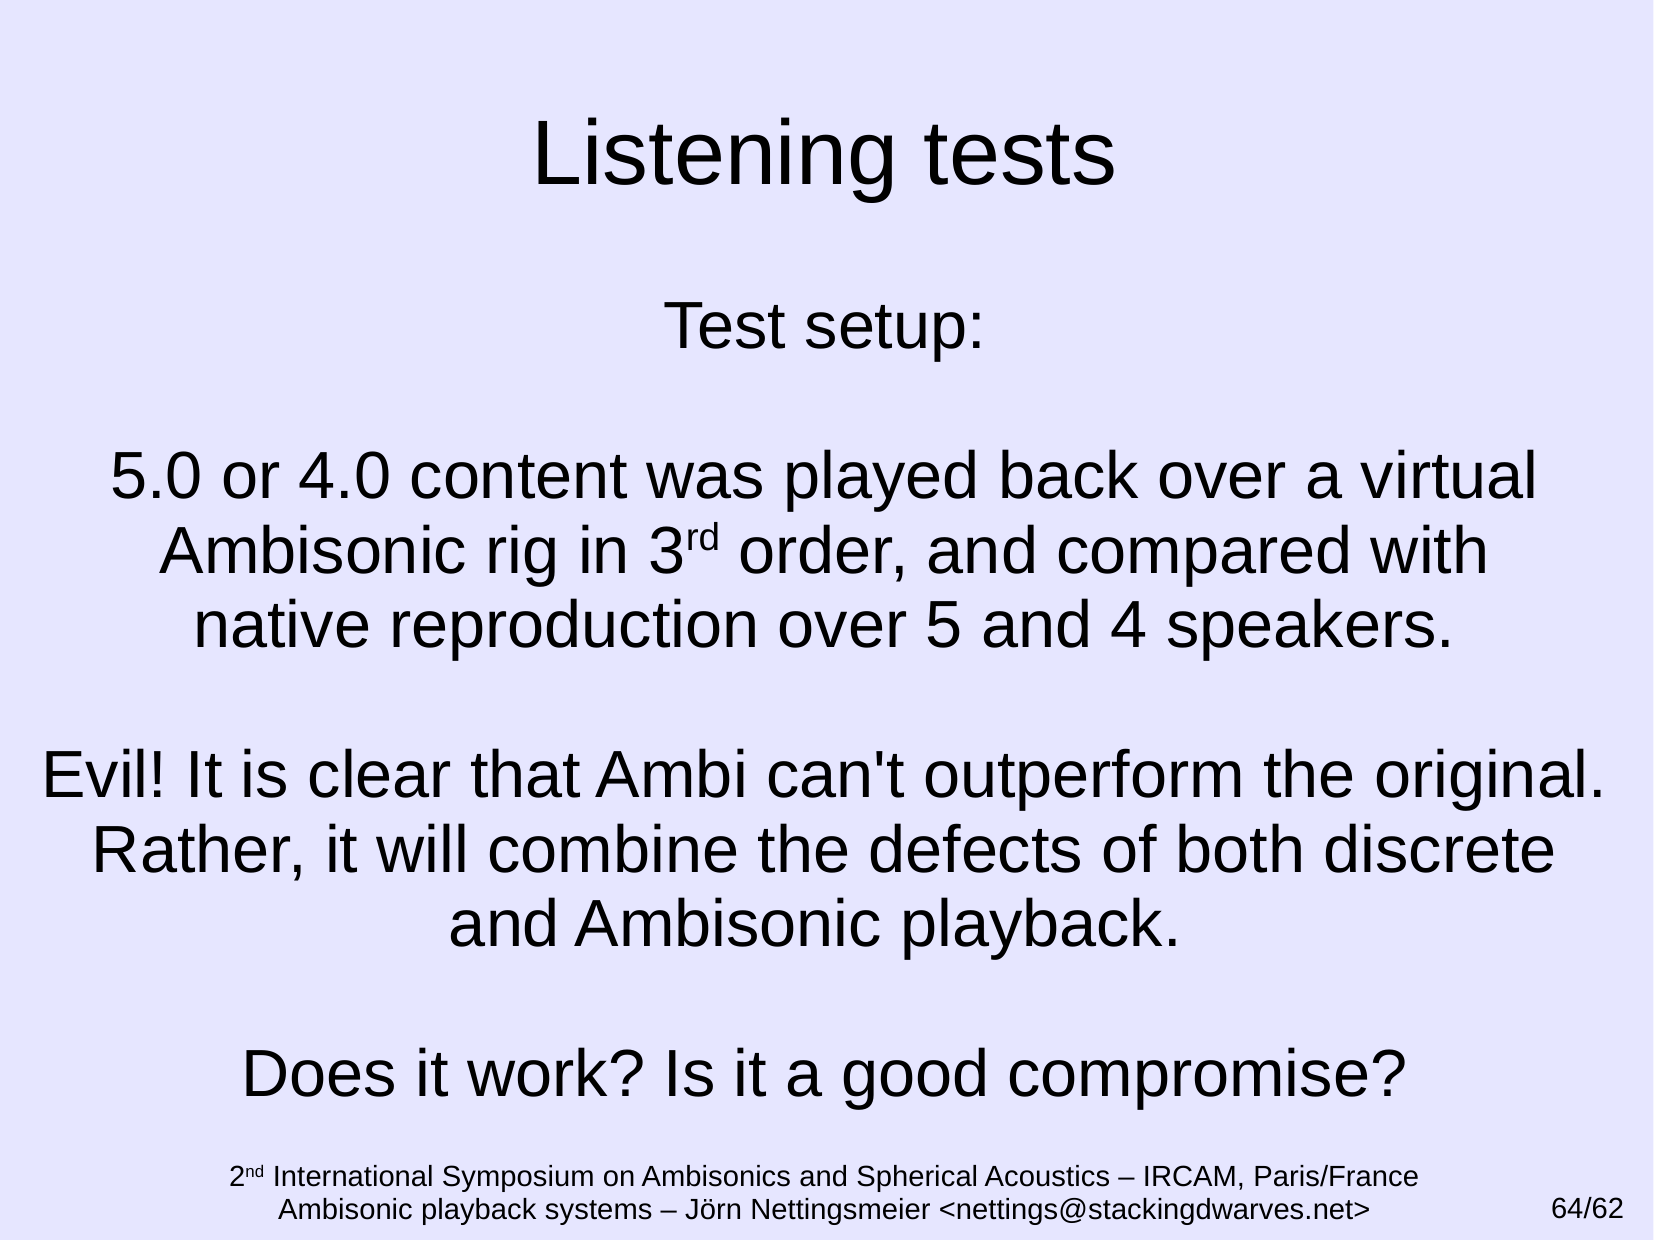

# Listening tests
Test setup:
5.0 or 4.0 content was played back over a virtual Ambisonic rig in 3rd order, and compared with
native reproduction over 5 and 4 speakers.
Evil! It is clear that Ambi can't outperform the original.
Rather, it will combine the defects of both discrete and Ambisonic playback.
Does it work? Is it a good compromise?